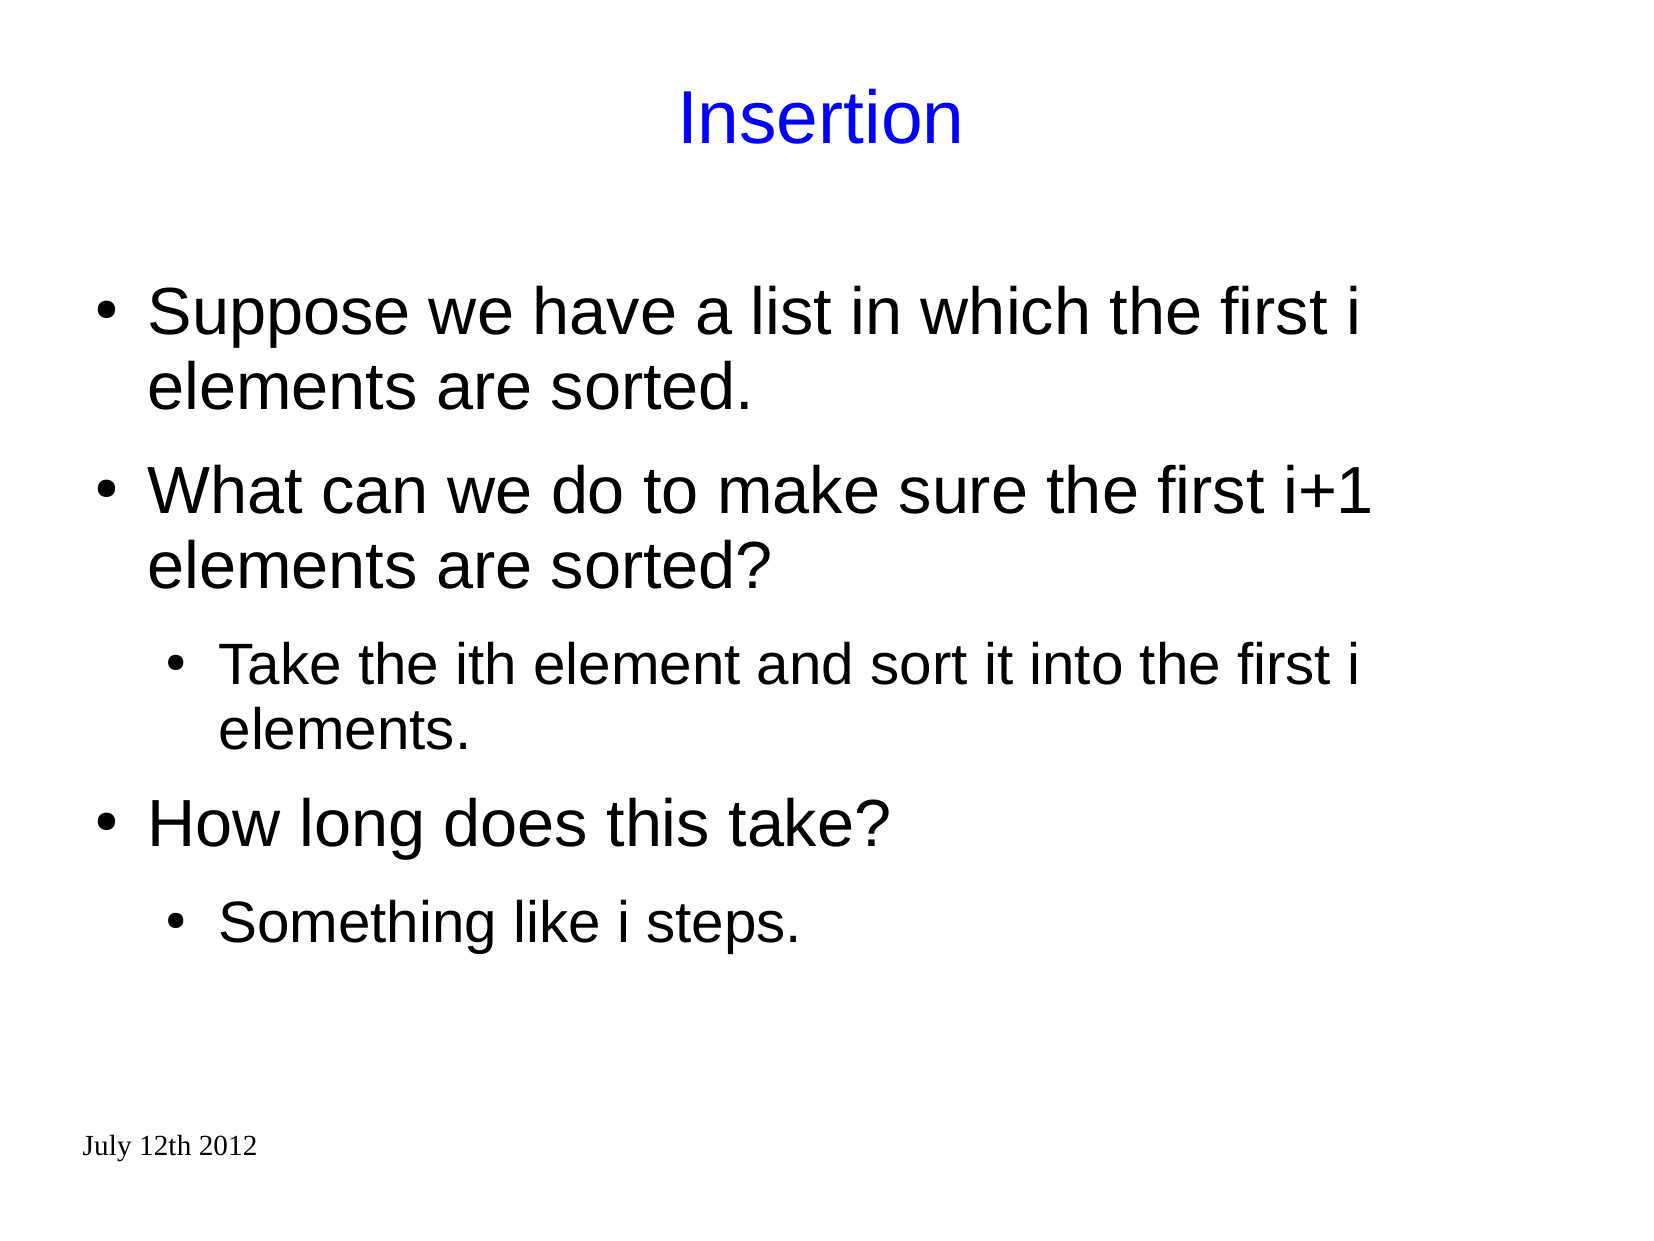

# Insertion
Suppose we have a list in which the first i elements are sorted.
What can we do to make sure the first i+1 elements are sorted?
Take the ith element and sort it into the first i elements.
How long does this take?
Something like i steps.
July 12th 2012